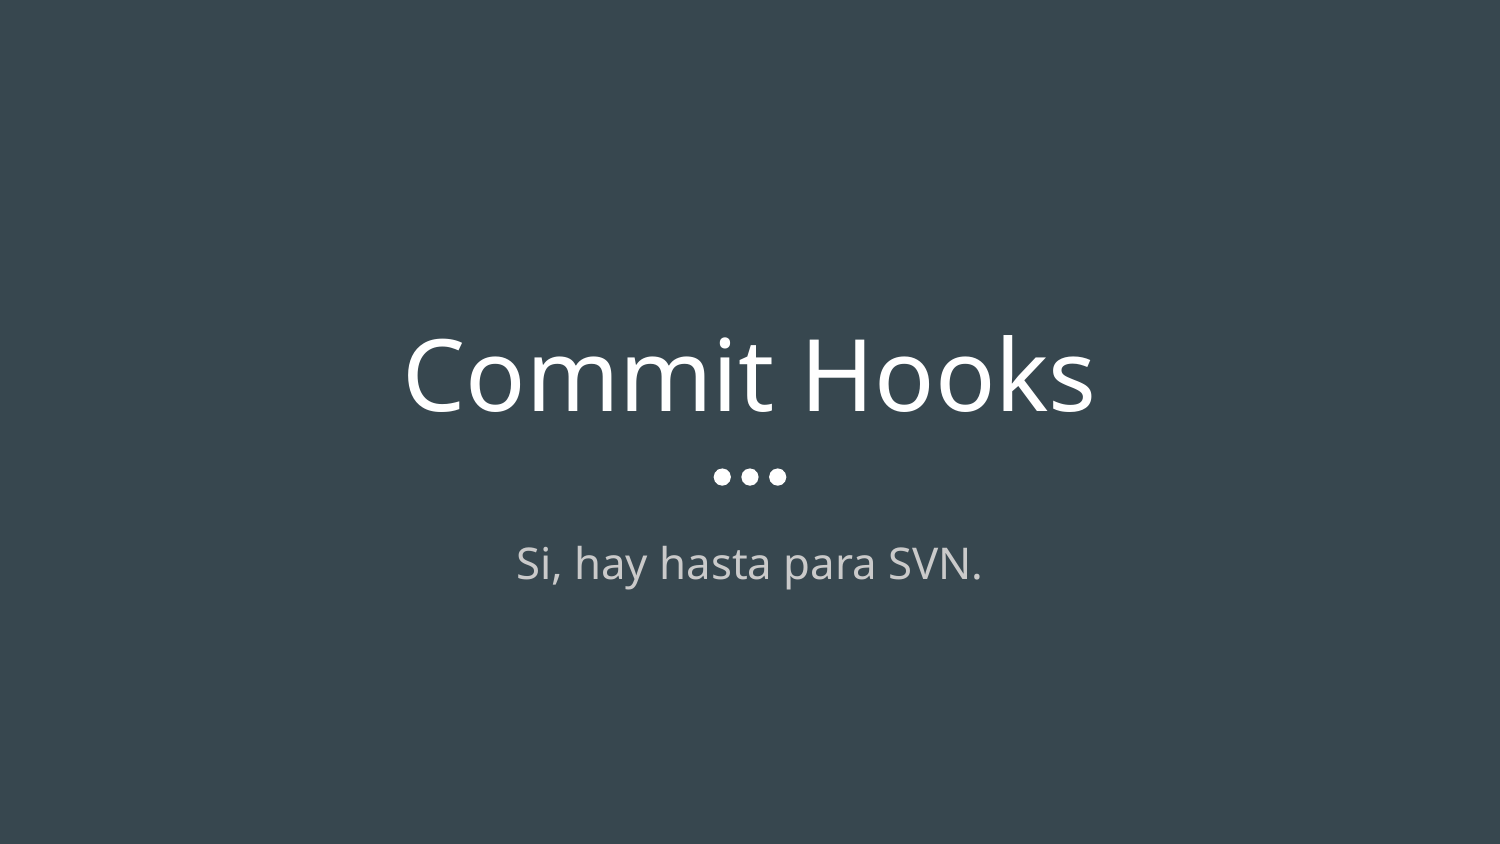

# Commit Hooks
Si, hay hasta para SVN.